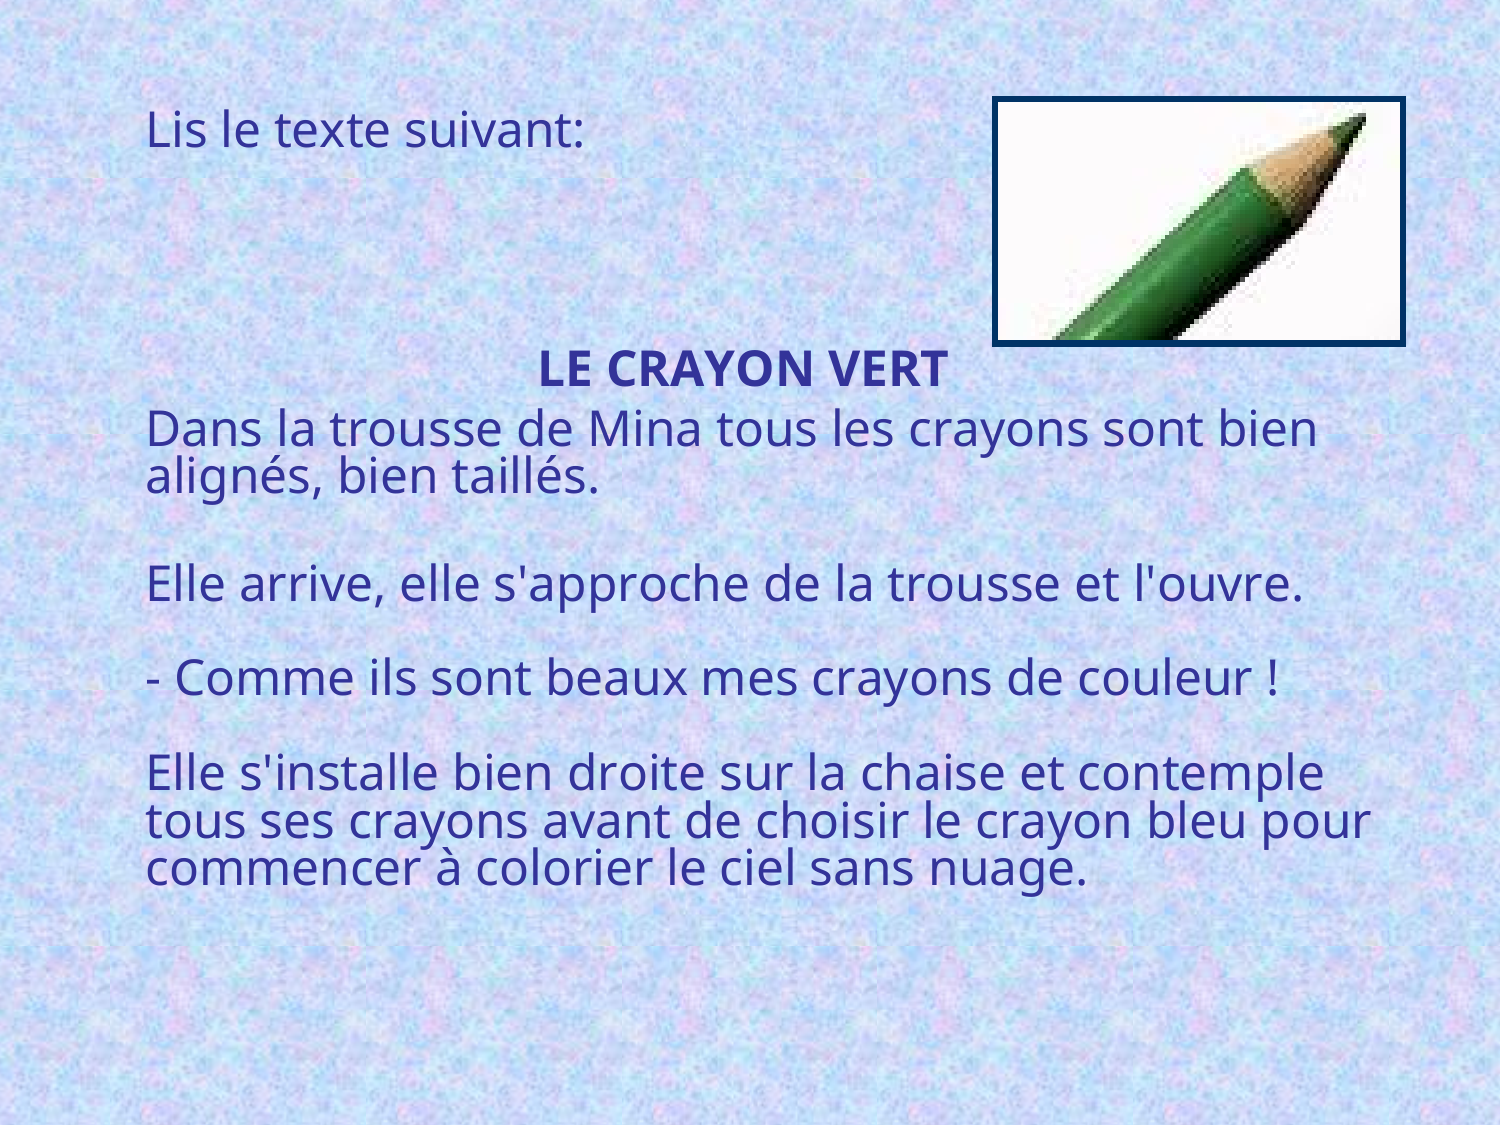

# Lis le texte suivant:
LE CRAYON VERT
	Dans la trousse de Mina tous les crayons sont bien alignés, bien taillés.
	Elle arrive, elle s'approche de la trousse et l'ouvre.
- Comme ils sont beaux mes crayons de couleur !
Elle s'installe bien droite sur la chaise et contemple tous ses crayons avant de choisir le crayon bleu pour commencer à colorier le ciel sans nuage.